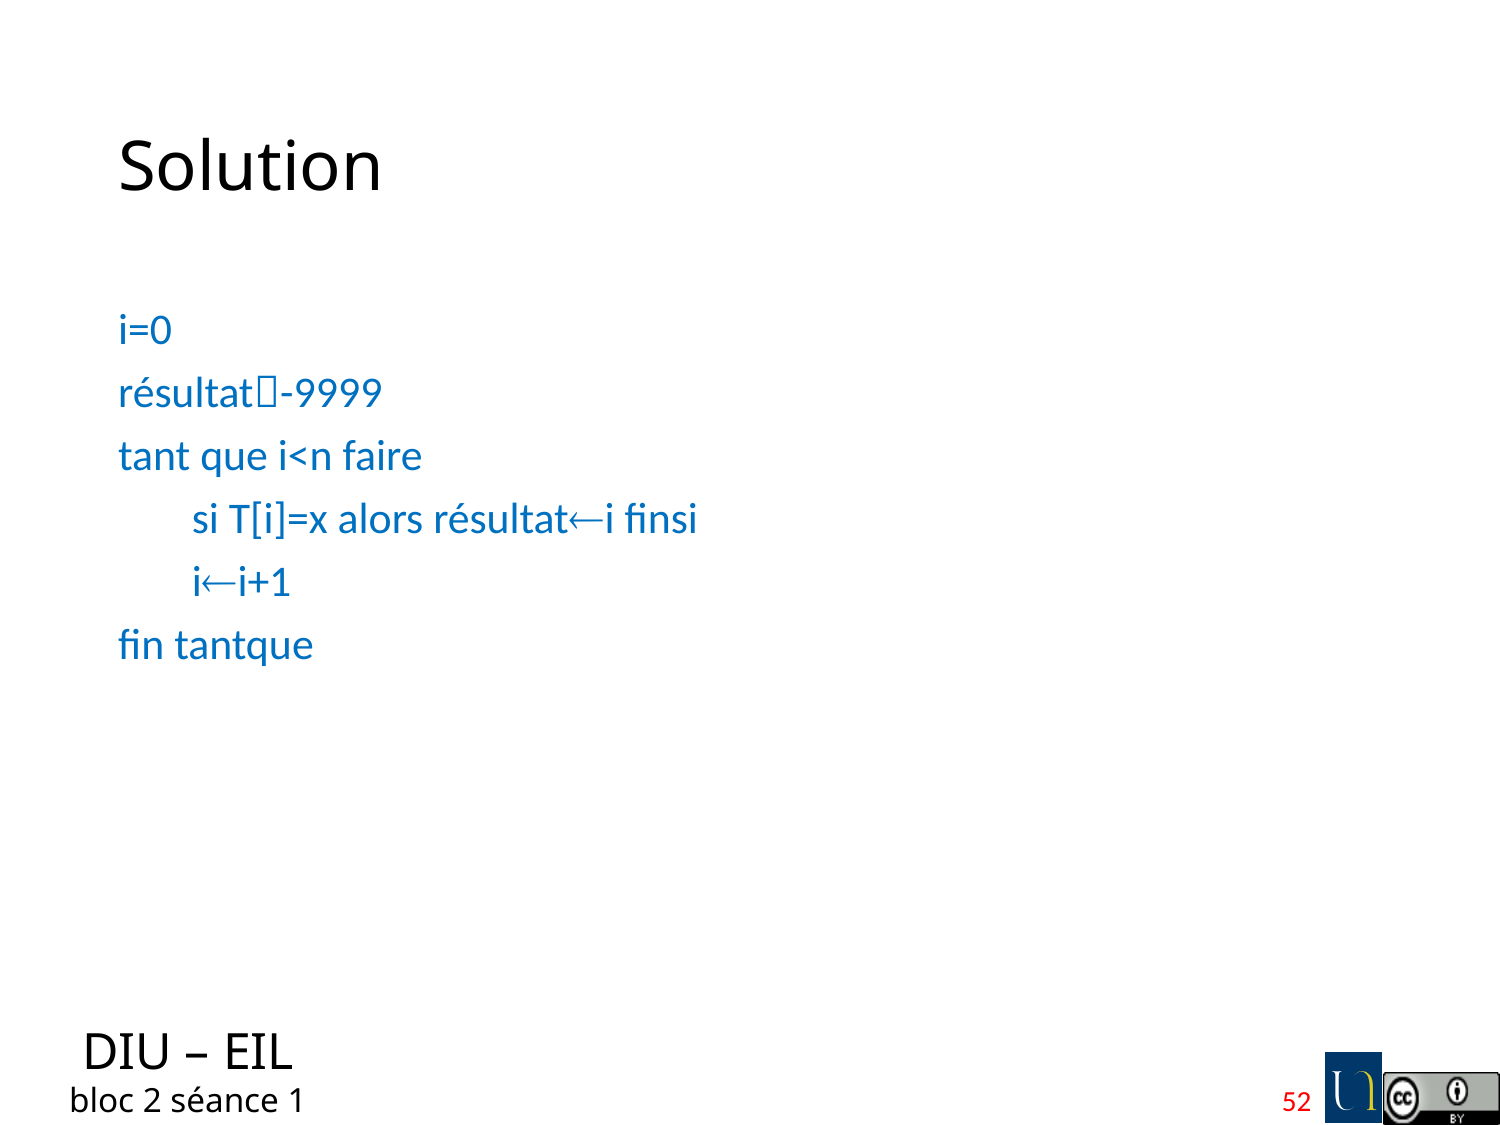

# Solution
i=0
résultat-9999
tant que i<n faire
	si T[i]=x alors résultati finsi
	ii+1
fin tantque